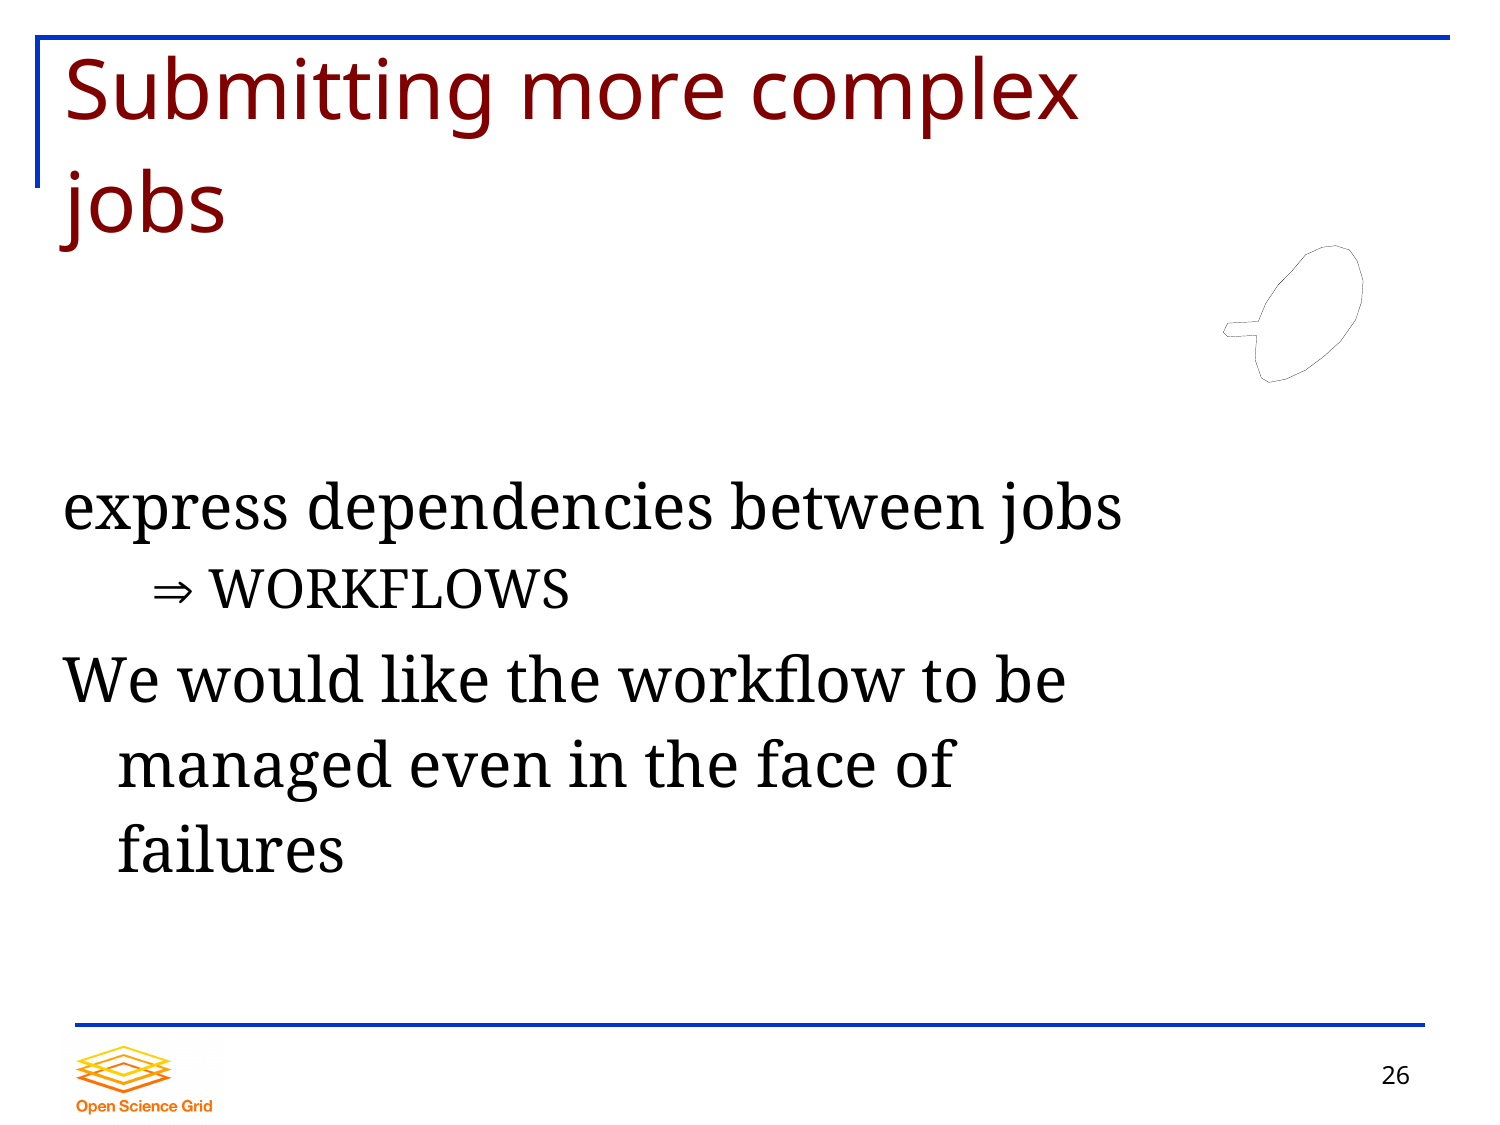

# Submitting more complex jobs
express dependencies between jobs
  WORKFLOWS
We would like the workflow to be managed even in the face of failures
26